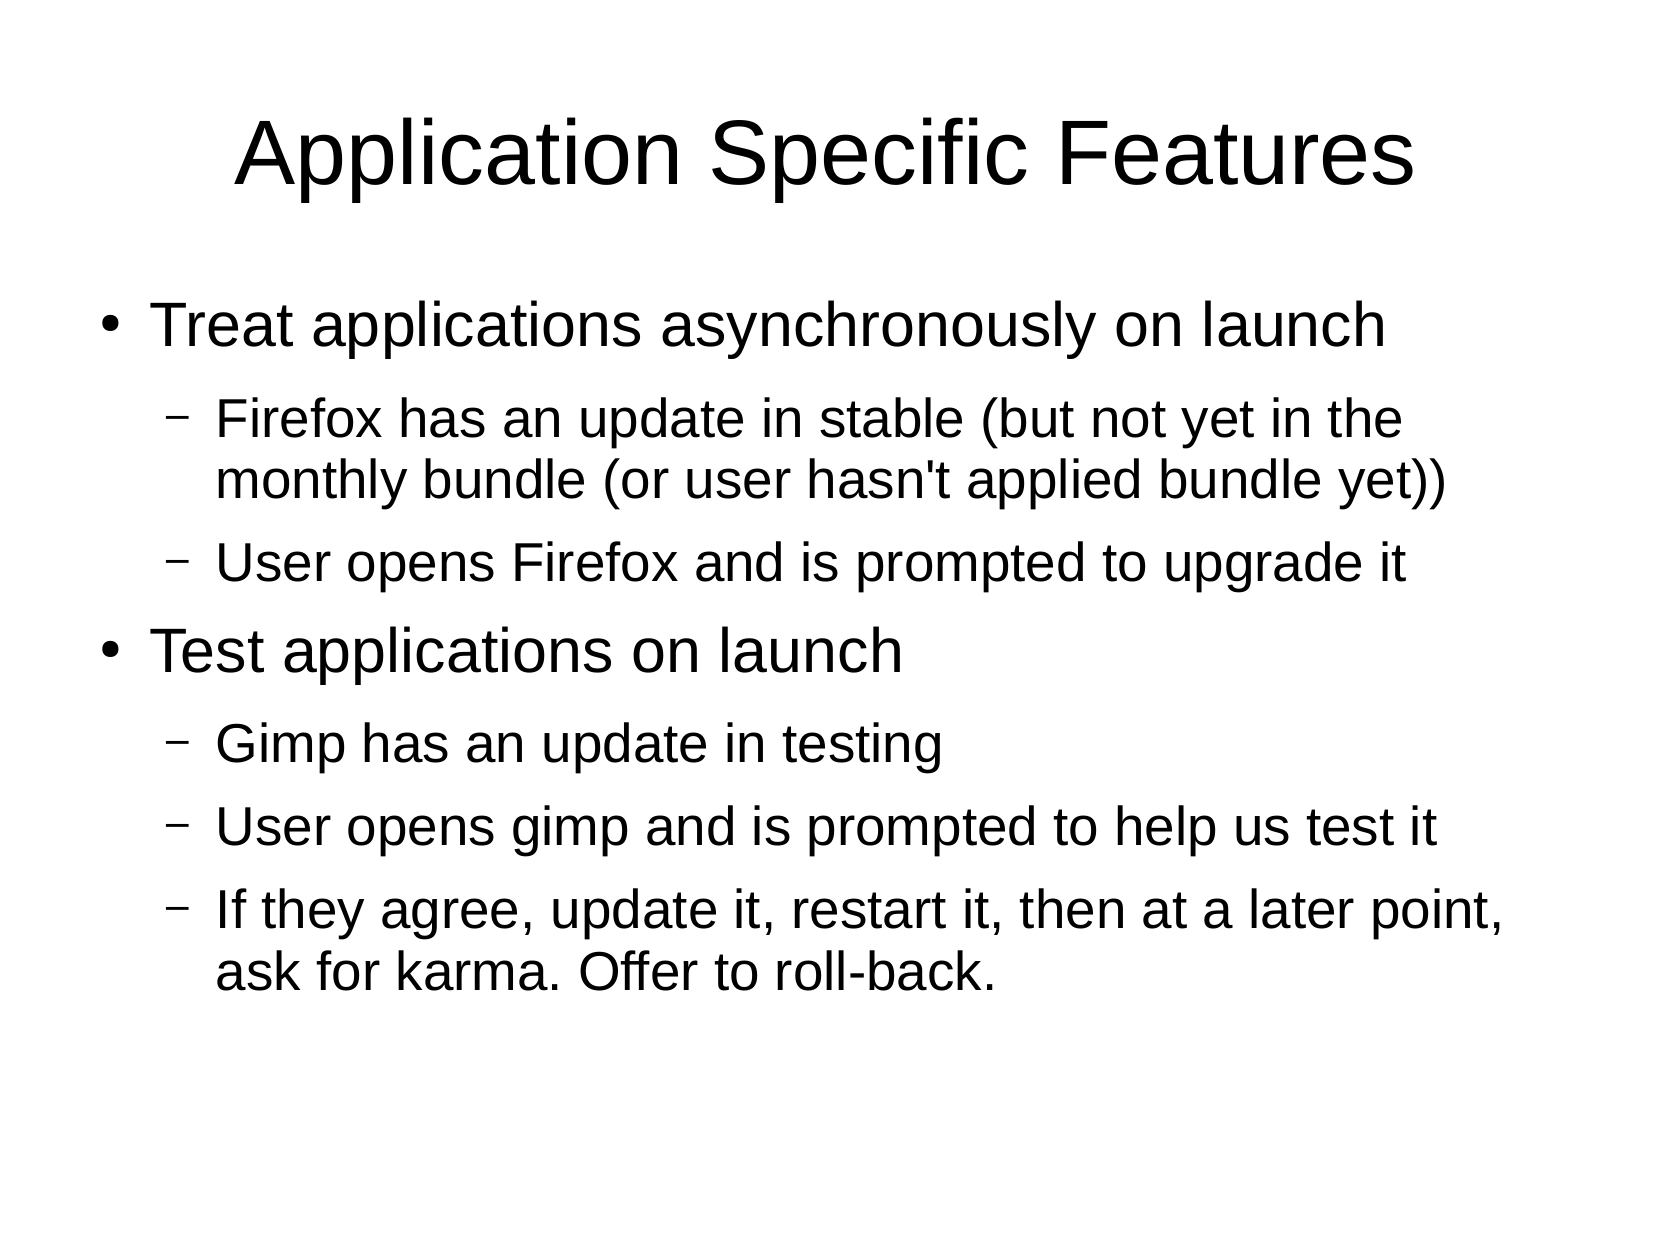

# Application Specific Features
Treat applications asynchronously on launch
Firefox has an update in stable (but not yet in the monthly bundle (or user hasn't applied bundle yet))
User opens Firefox and is prompted to upgrade it
Test applications on launch
Gimp has an update in testing
User opens gimp and is prompted to help us test it
If they agree, update it, restart it, then at a later point, ask for karma. Offer to roll-back.